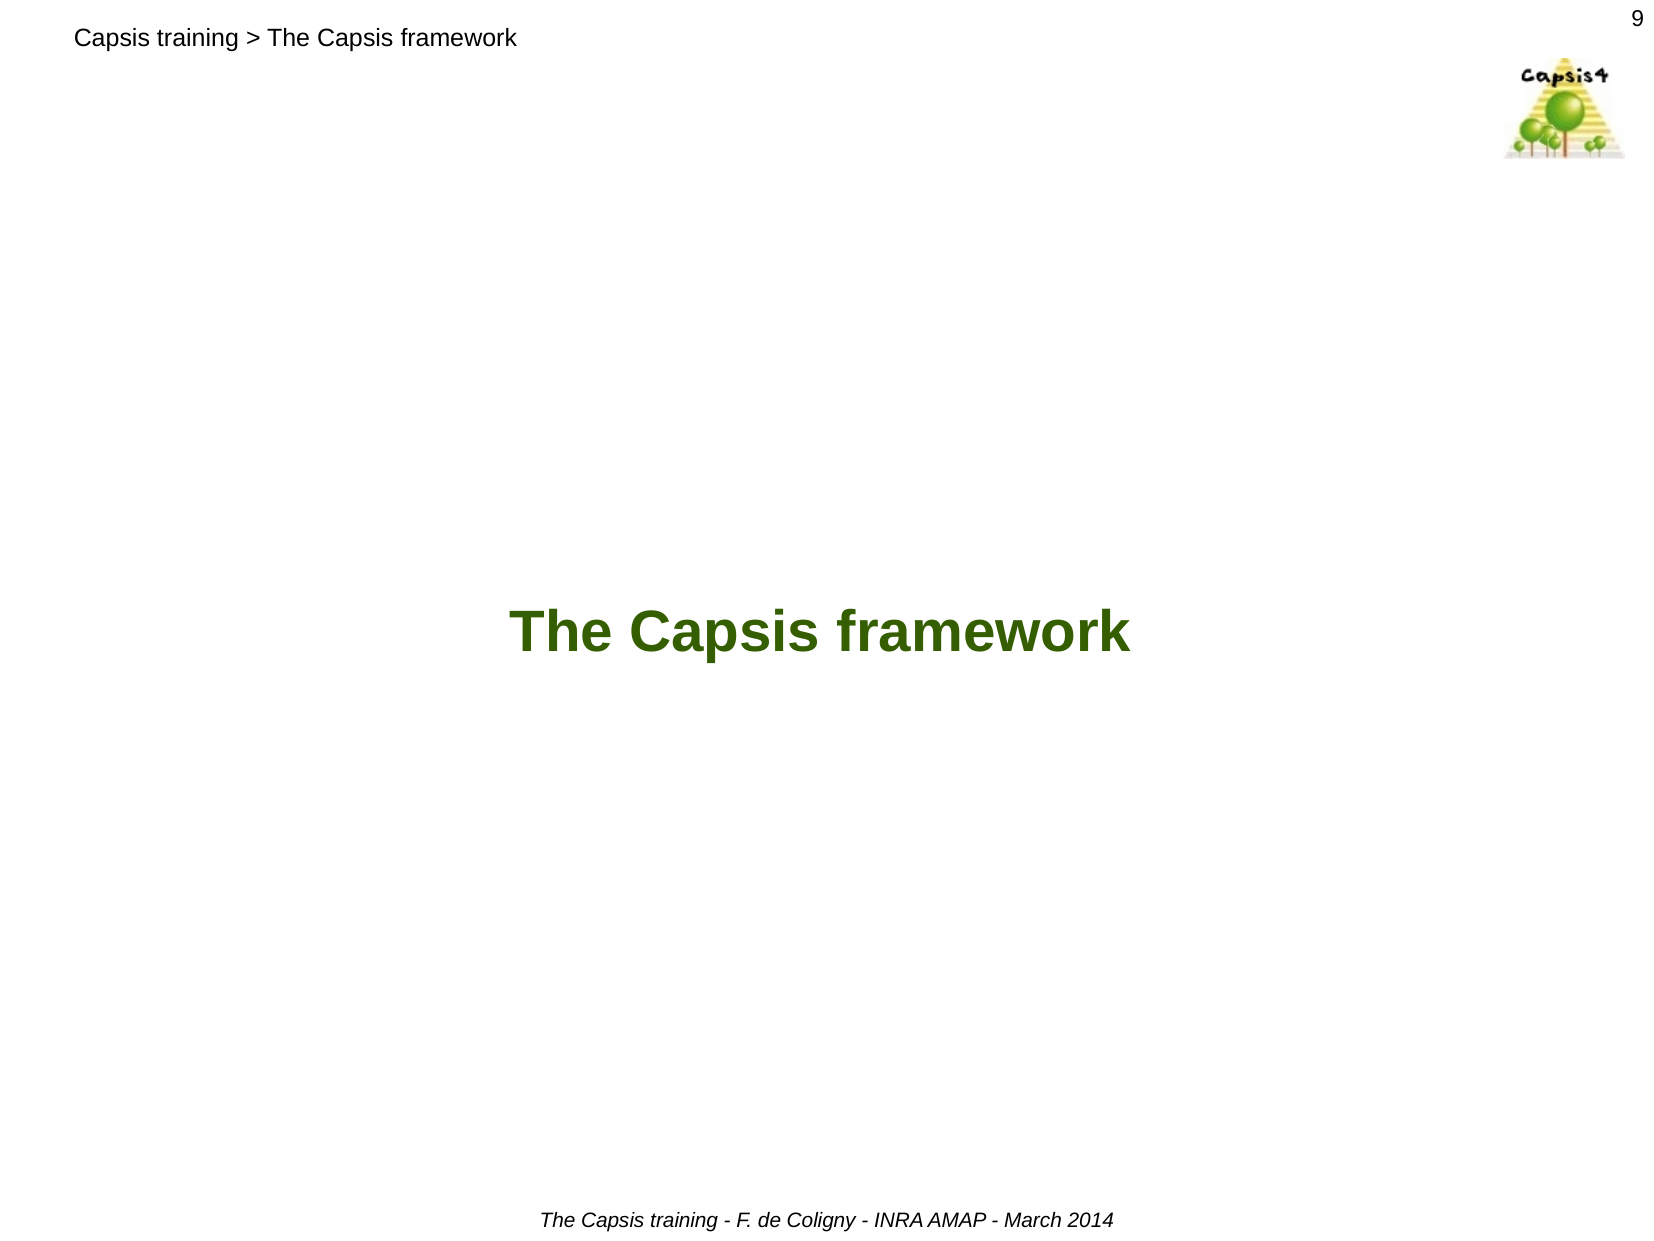

9
Capsis training > The Capsis framework
The Capsis framework
The Capsis training - F. de Coligny - INRA AMAP - March 2014